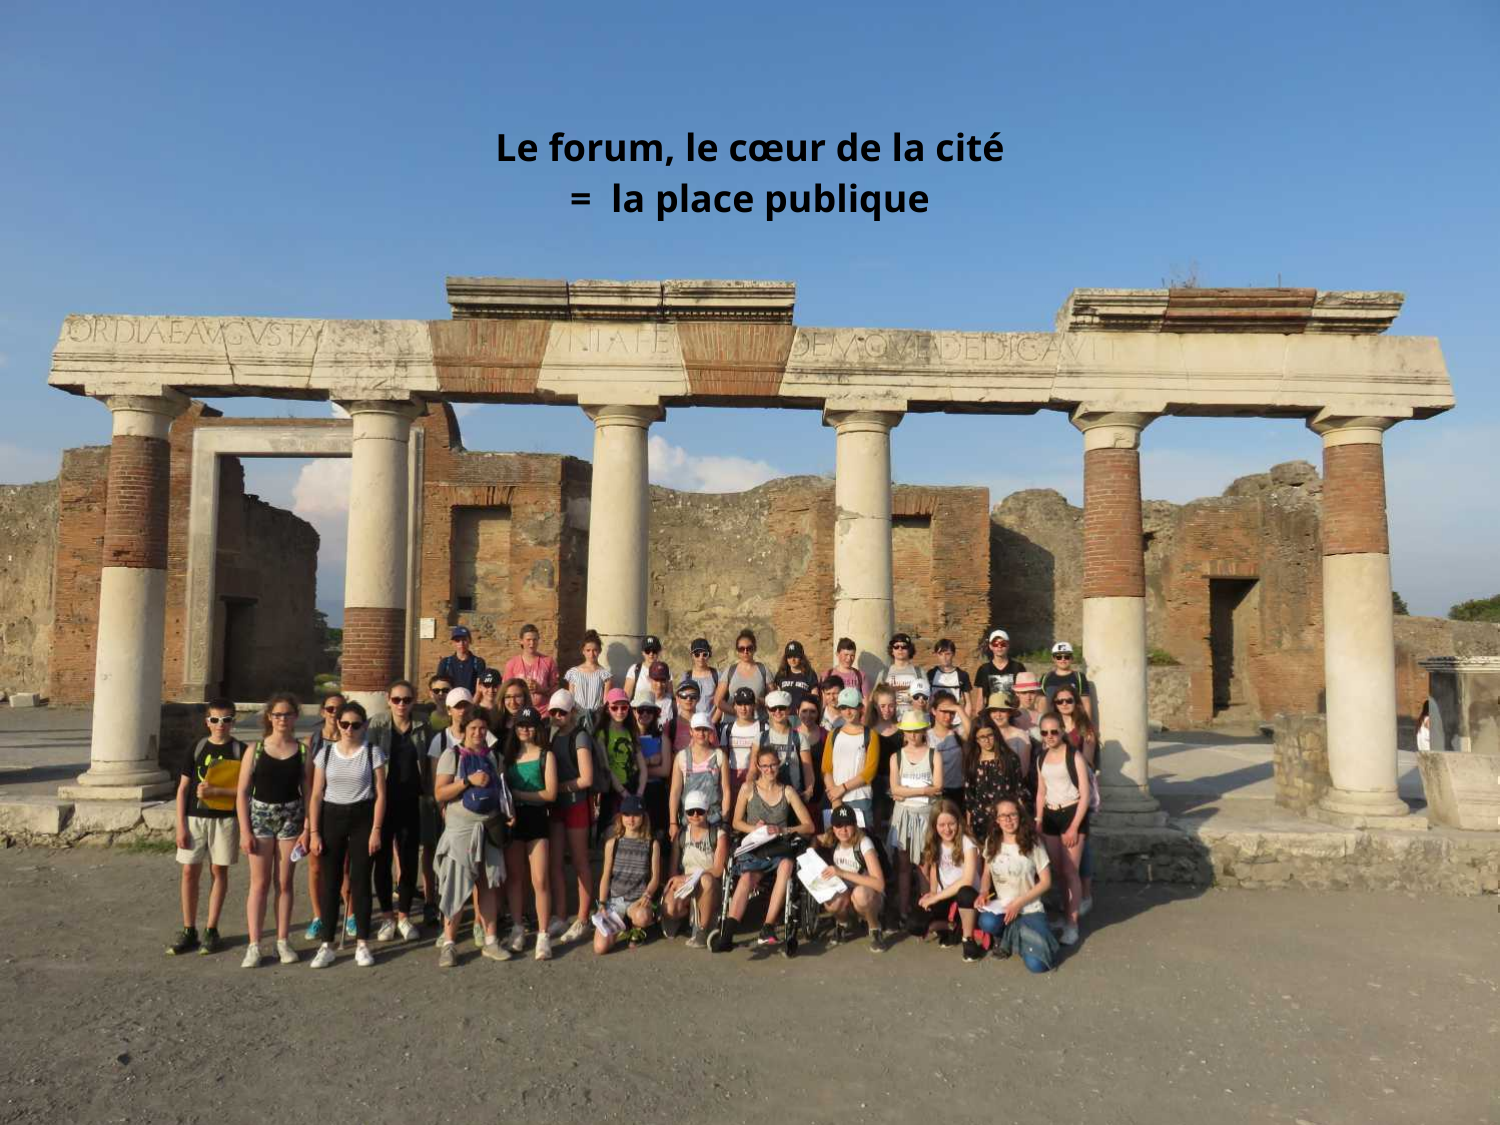

Le forum, le cœur de la cité
= la place publique